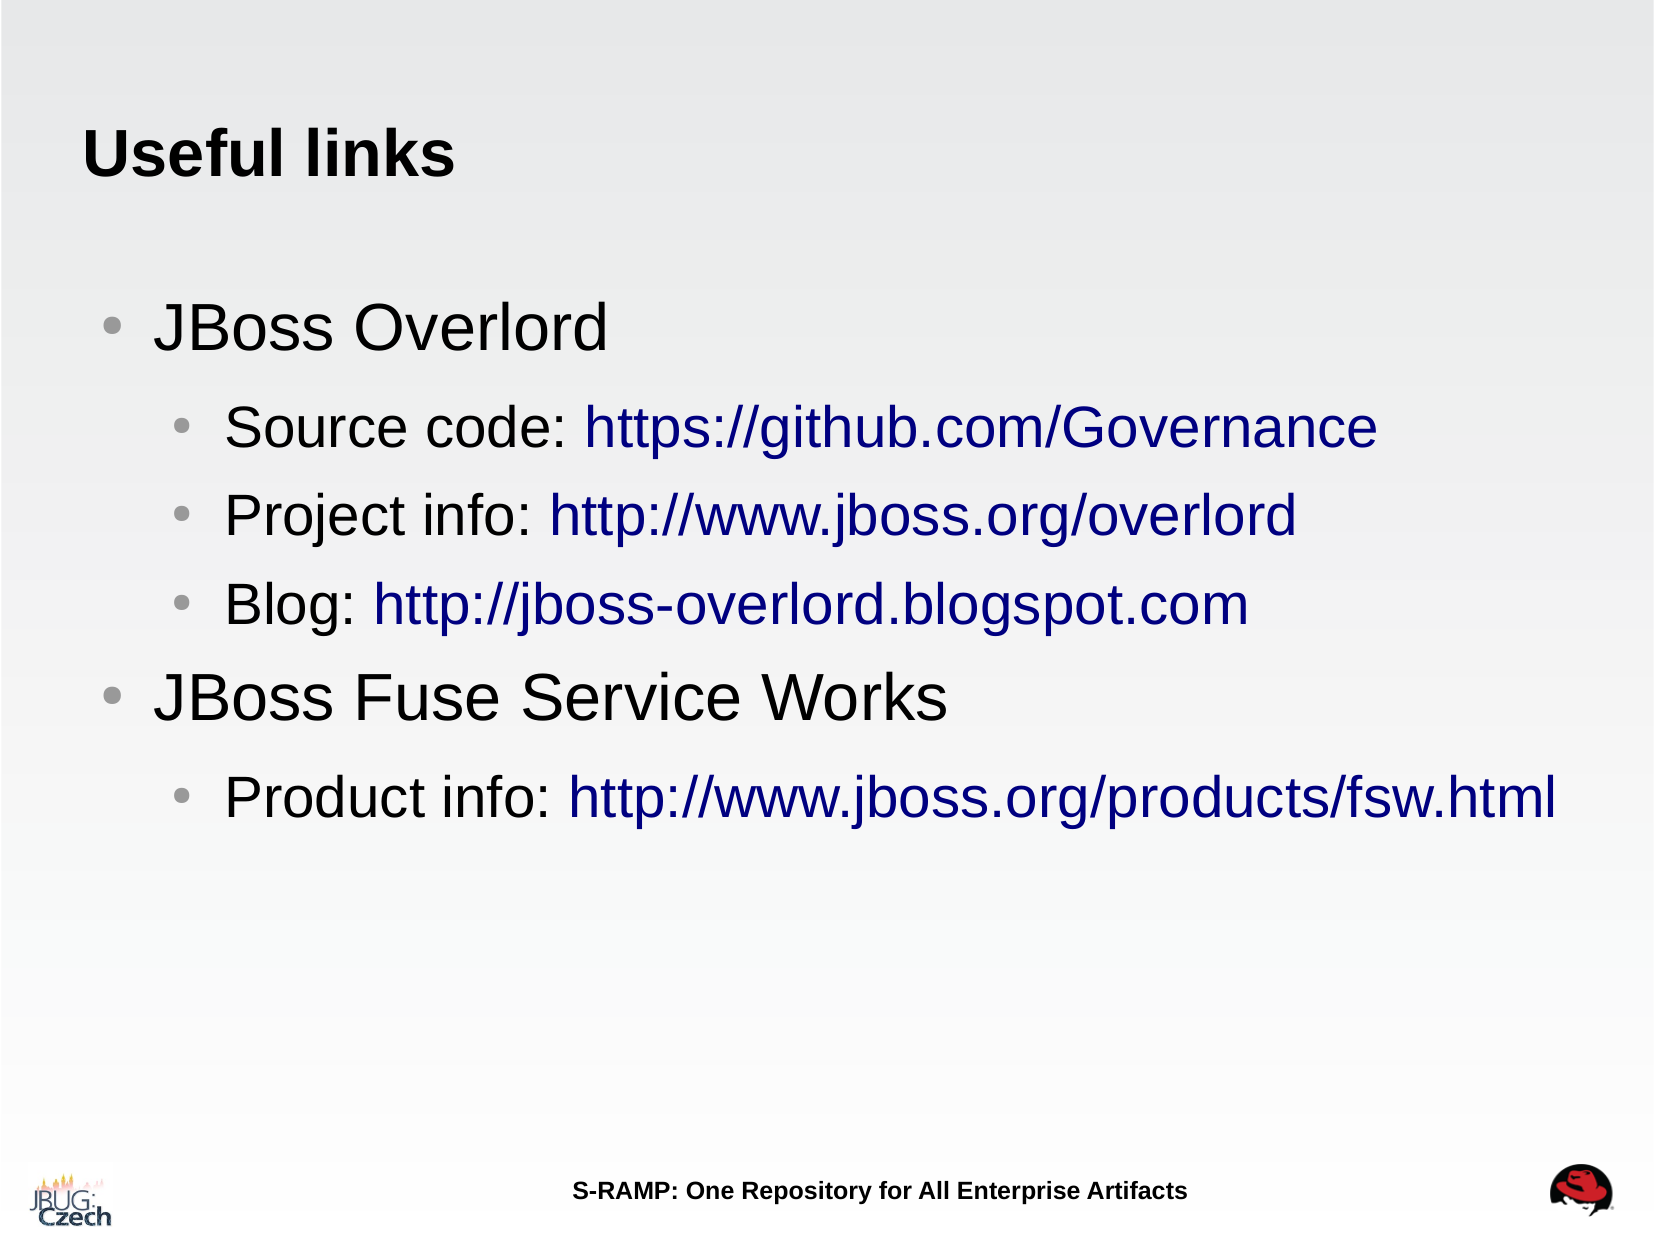

# Useful links
JBoss Overlord
Source code: https://github.com/Governance
Project info: http://www.jboss.org/overlord
Blog: http://jboss-overlord.blogspot.com
JBoss Fuse Service Works
Product info: http://www.jboss.org/products/fsw.html